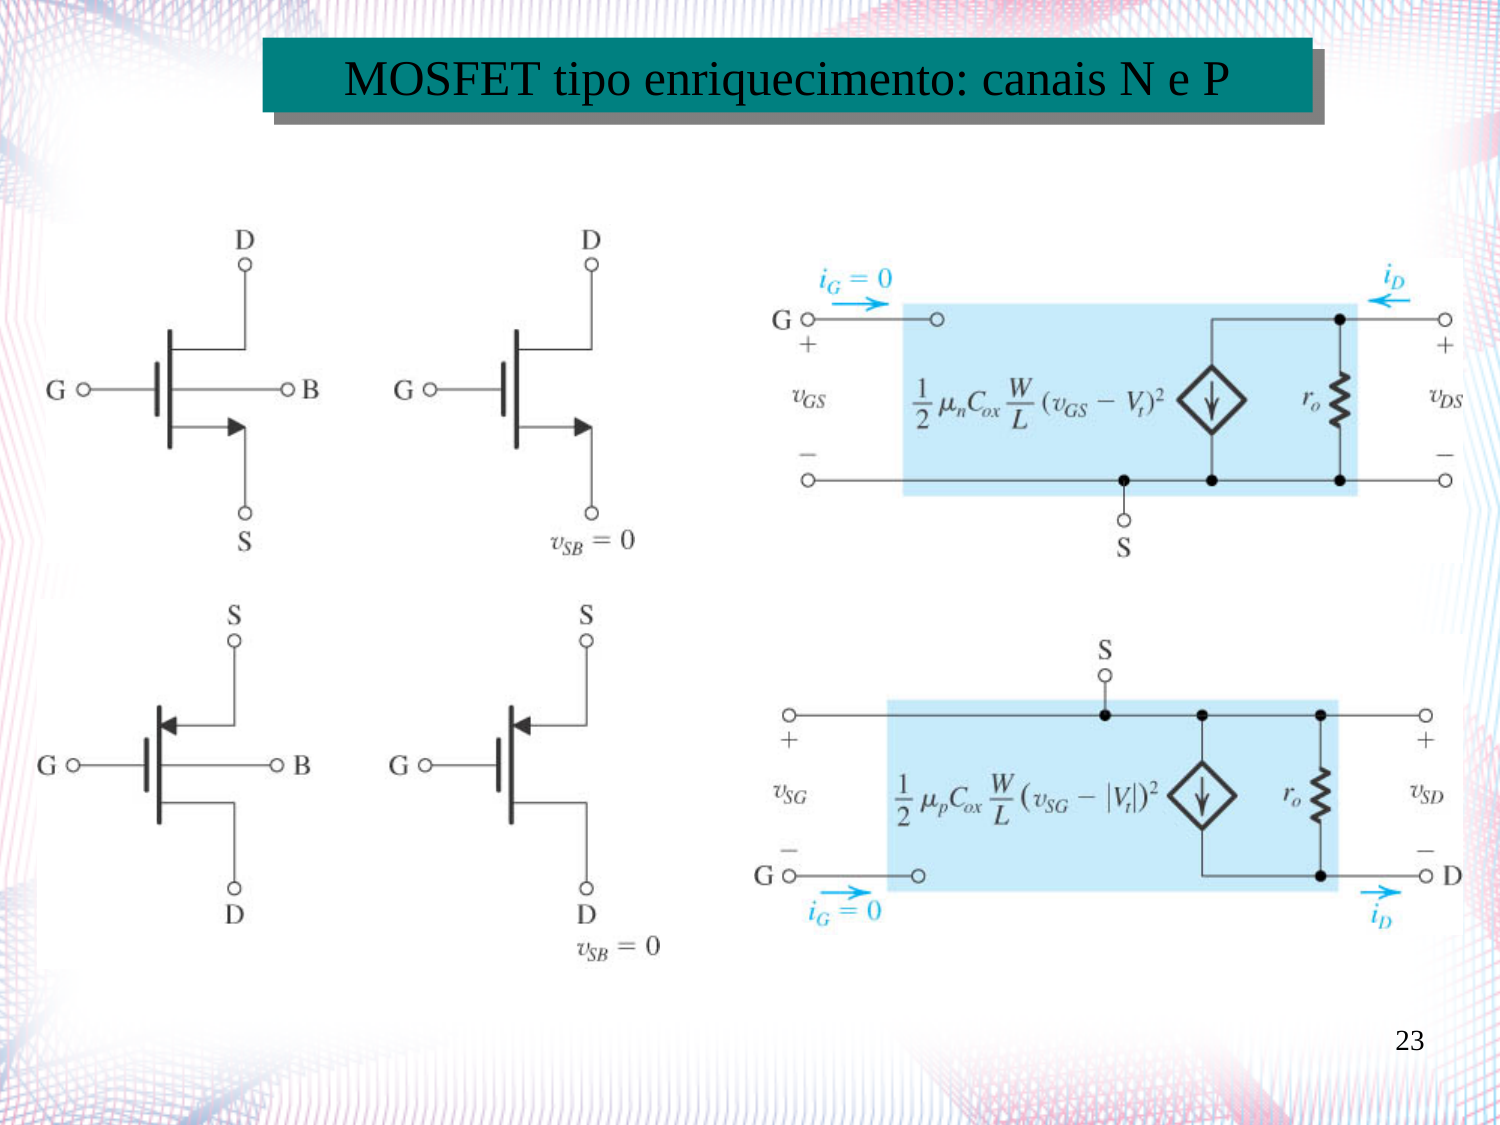

MOSFET tipo enriquecimento: canais N e P
23